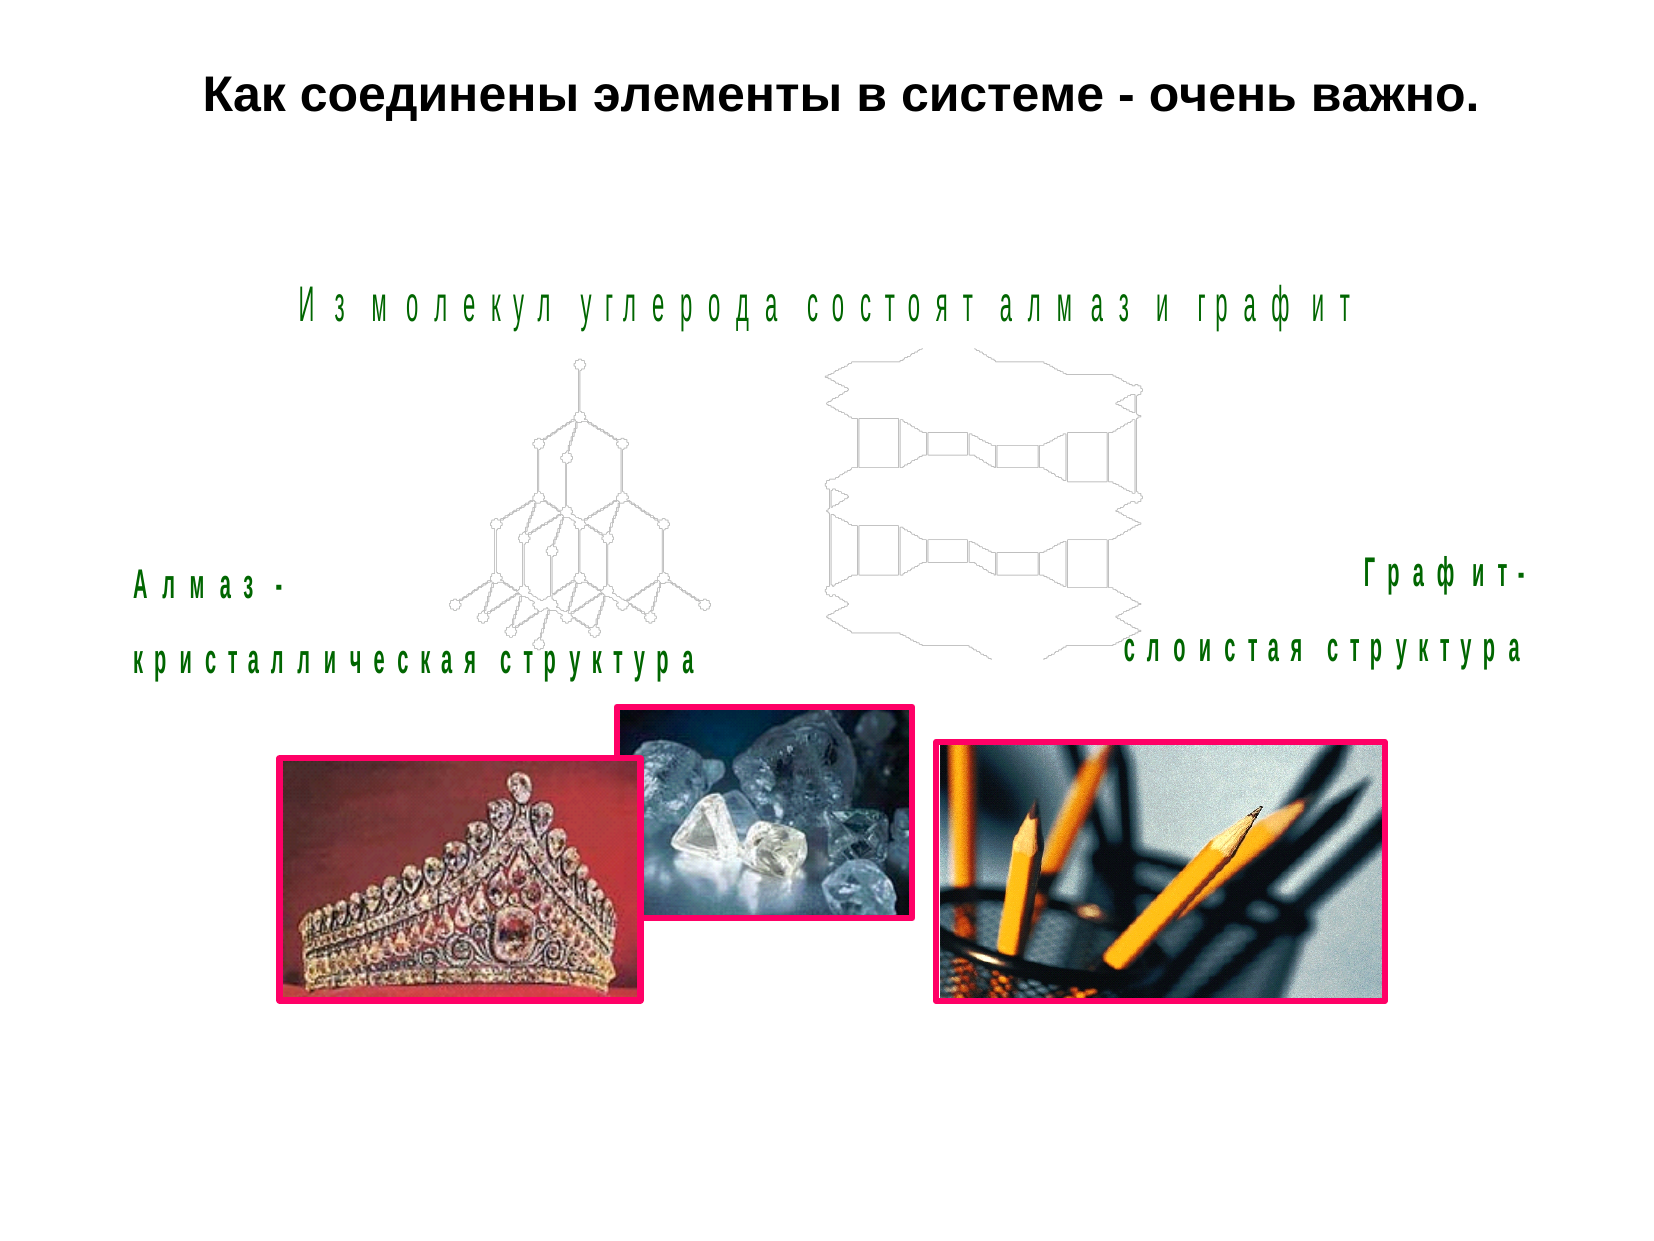

Как соединены элементы в системе - очень важно.